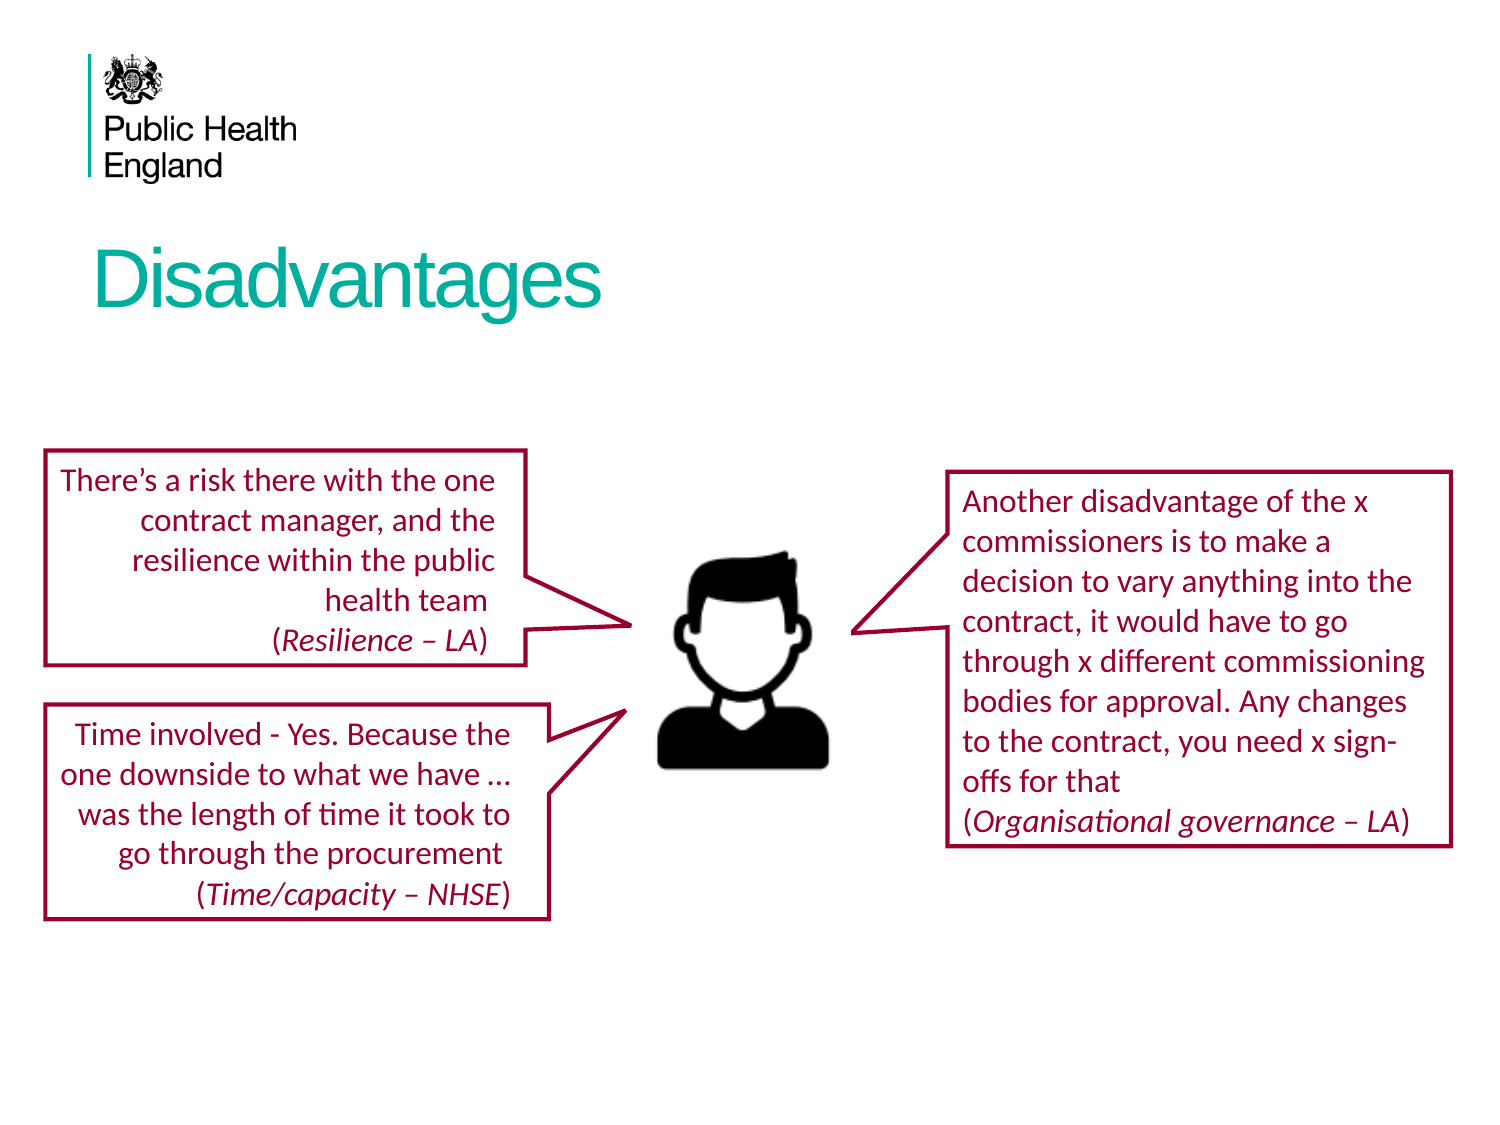

# Disadvantages
There’s a risk there with the one contract manager, and the resilience within the public health team
(Resilience – LA)
Another disadvantage of the x commissioners is to make a decision to vary anything into the contract, it would have to go through x different commissioning bodies for approval. Any changes to the contract, you need x sign-offs for that
(Organisational governance – LA)
Time involved - Yes. Because the one downside to what we have … was the length of time it took to go through the procurement
(Time/capacity – NHSE)